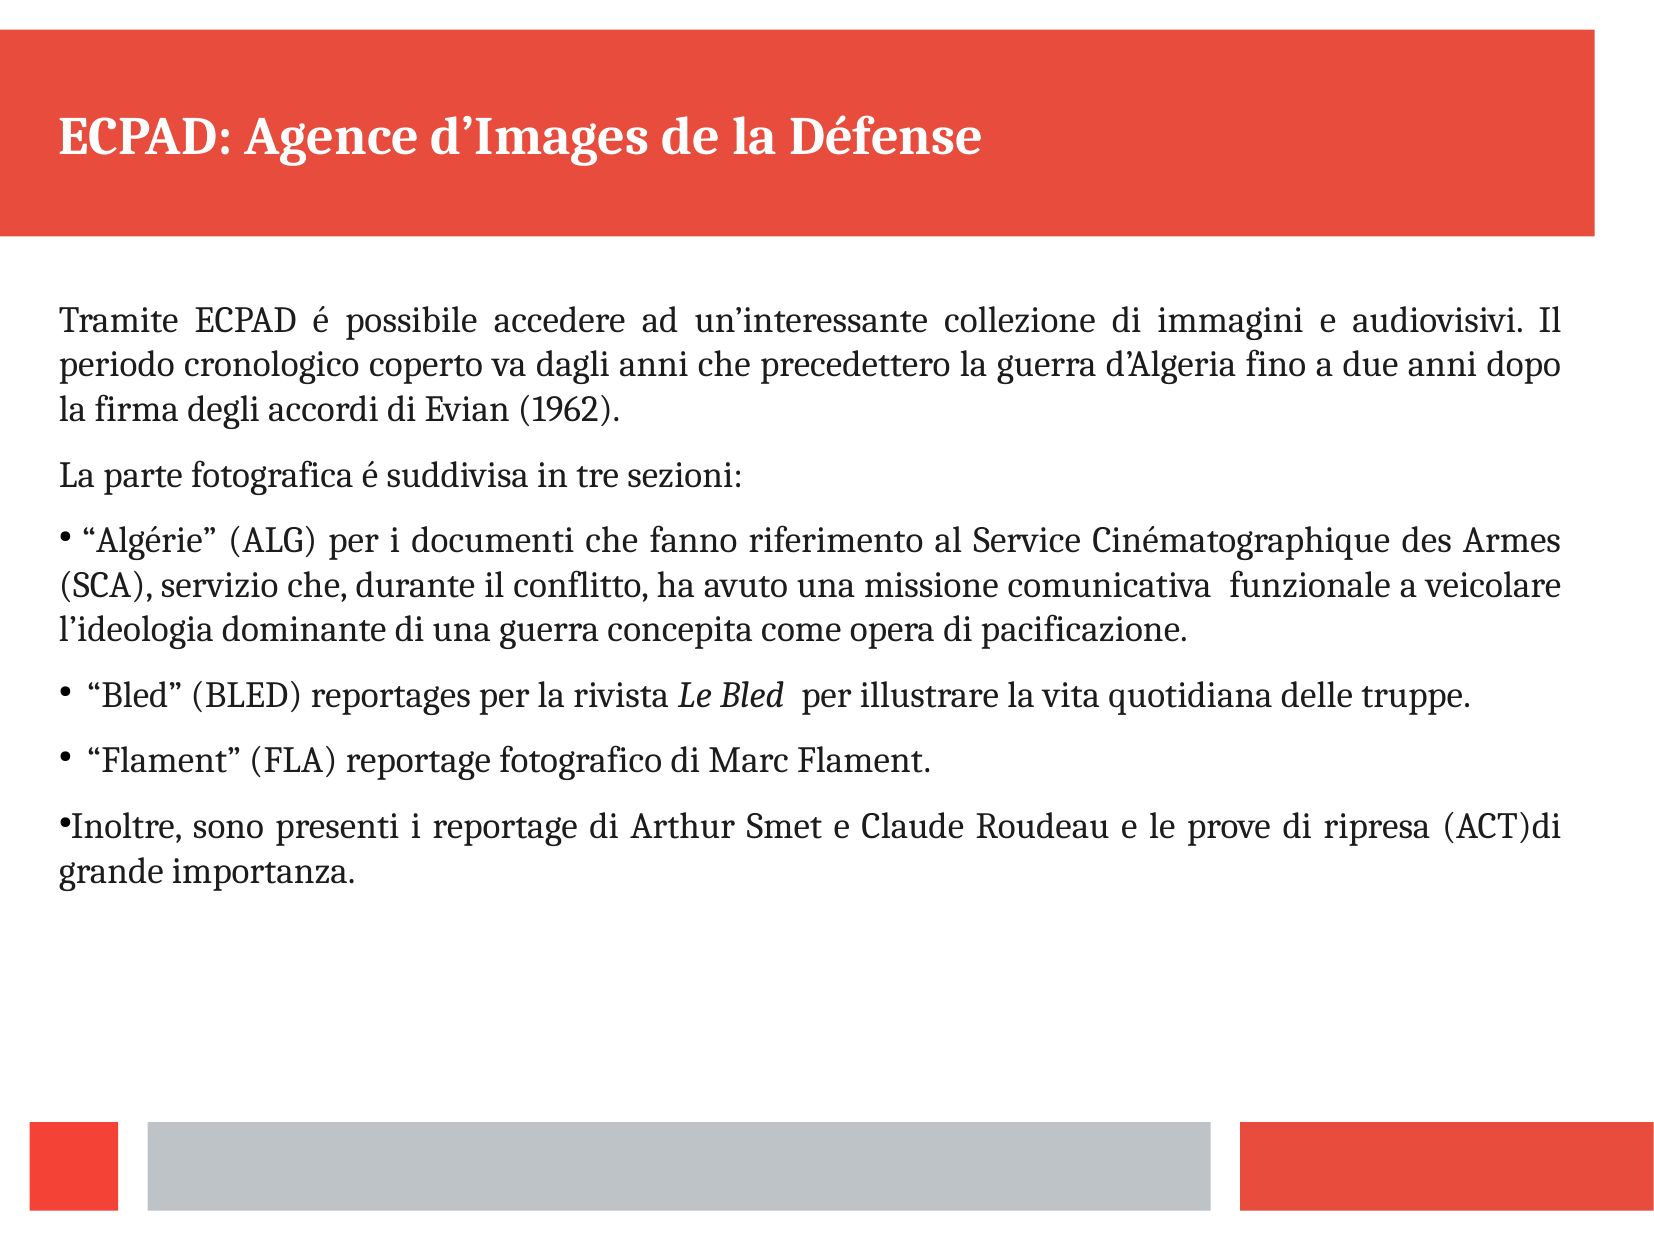

# ECPAD: Agence d’Images de la Défense
Tramite ECPAD é possibile accedere ad un’interessante collezione di immagini e audiovisivi. Il periodo cronologico coperto va dagli anni che precedettero la guerra d’Algeria fino a due anni dopo la firma degli accordi di Evian (1962).
La parte fotografica é suddivisa in tre sezioni:
 “Algérie” (ALG) per i documenti che fanno riferimento al Service Cinématographique des Armes (SCA), servizio che, durante il conflitto, ha avuto una missione comunicativa funzionale a veicolare l’ideologia dominante di una guerra concepita come opera di pacificazione.
 “Bled” (BLED) reportages per la rivista Le Bled per illustrare la vita quotidiana delle truppe.
 “Flament” (FLA) reportage fotografico di Marc Flament.
Inoltre, sono presenti i reportage di Arthur Smet e Claude Roudeau e le prove di ripresa (ACT)di grande importanza.